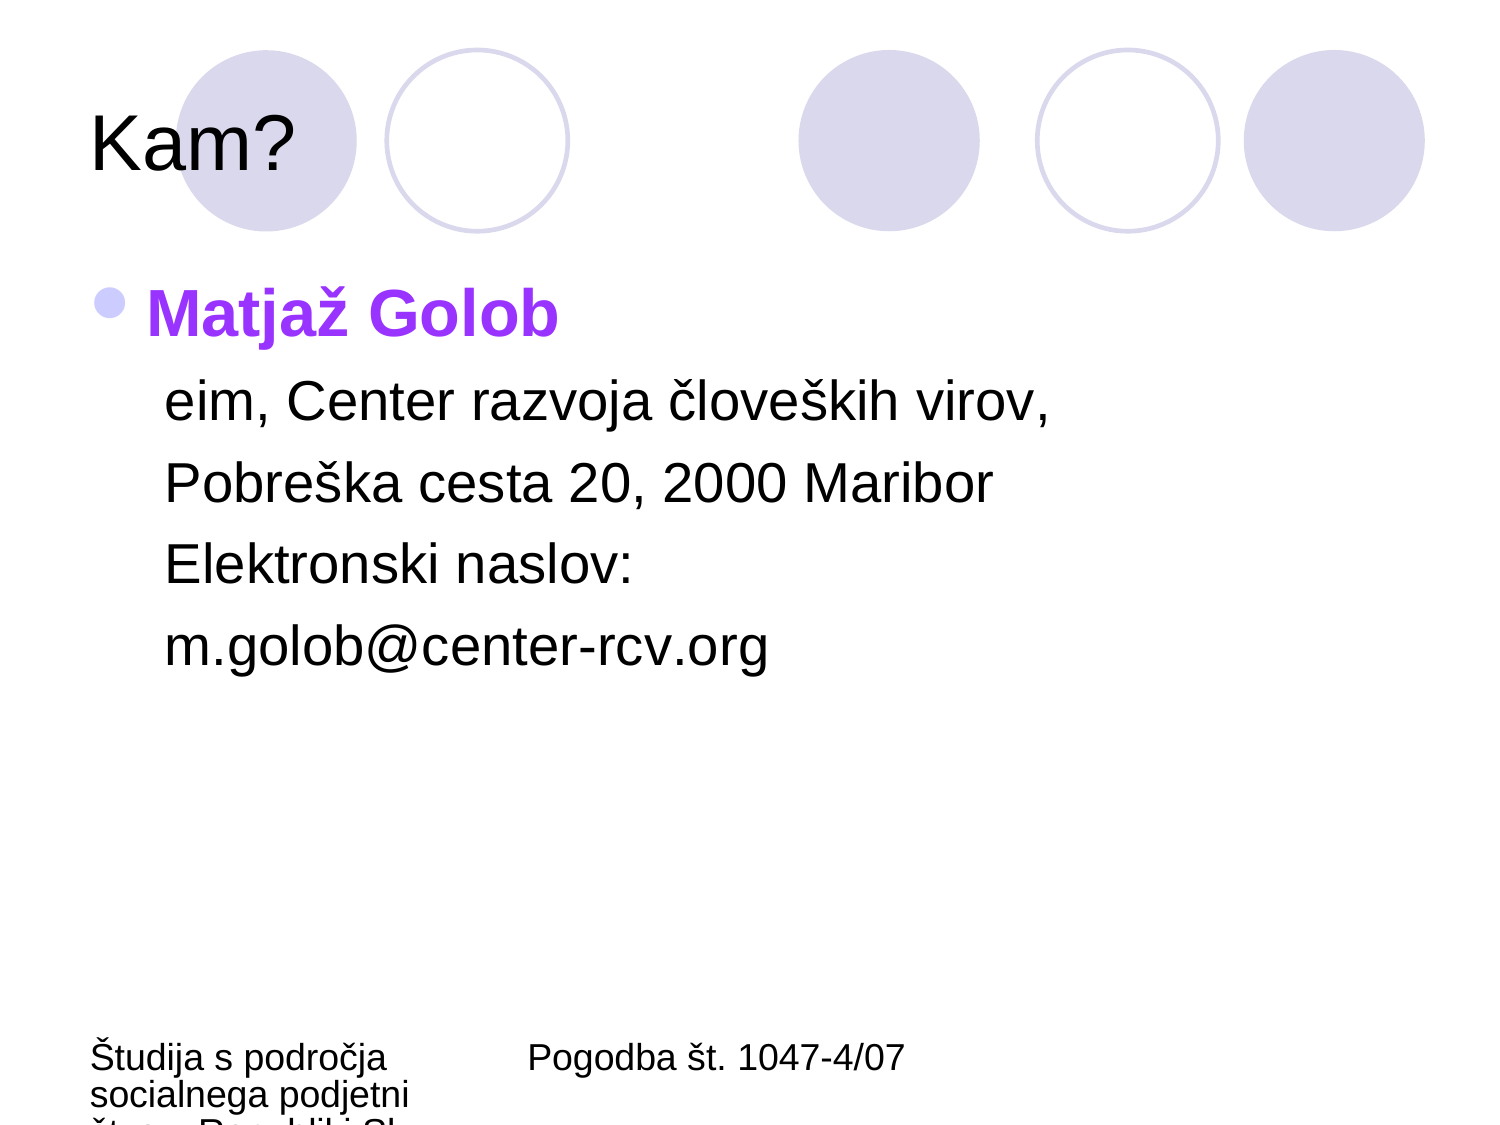

# Kam?
Matjaž Golob
eim, Center razvoja človeških virov,
Pobreška cesta 20, 2000 Maribor
Elektronski naslov:
m.golob@center-rcv.org
Študija s področja socialnega podjetništva v Republiki Sloveniji;
Pogodba št. 1047-4/07